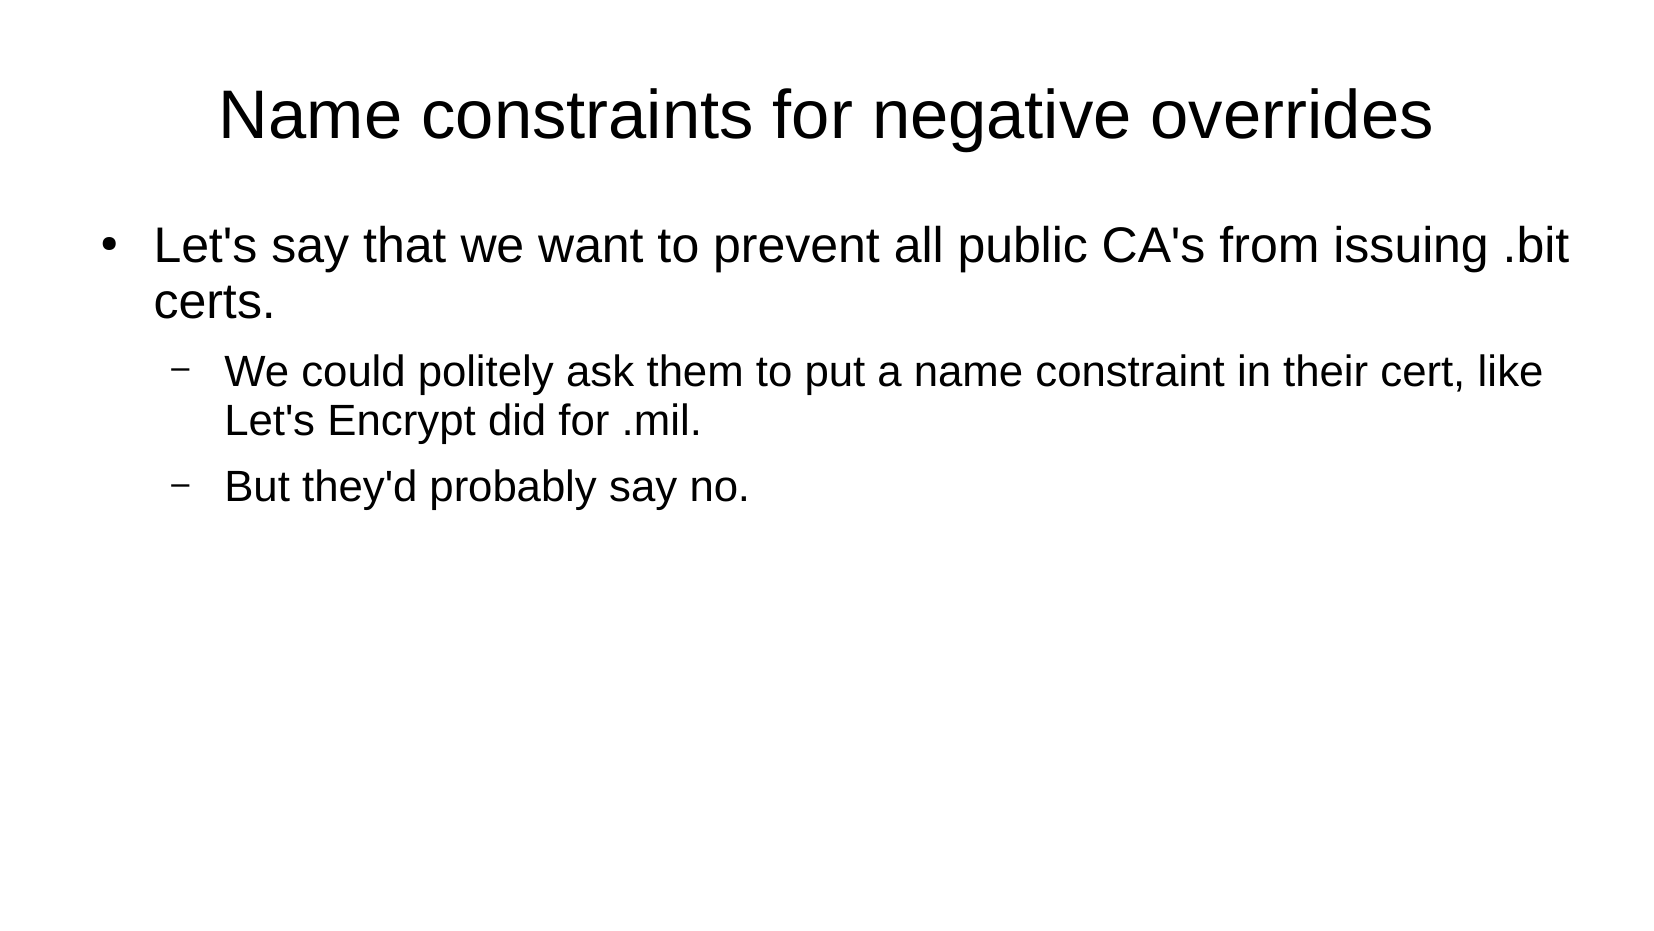

# Name constraints for negative overrides
Let's say that we want to prevent all public CA's from issuing .bit certs.
We could politely ask them to put a name constraint in their cert, like Let's Encrypt did for .mil.
But they'd probably say no.